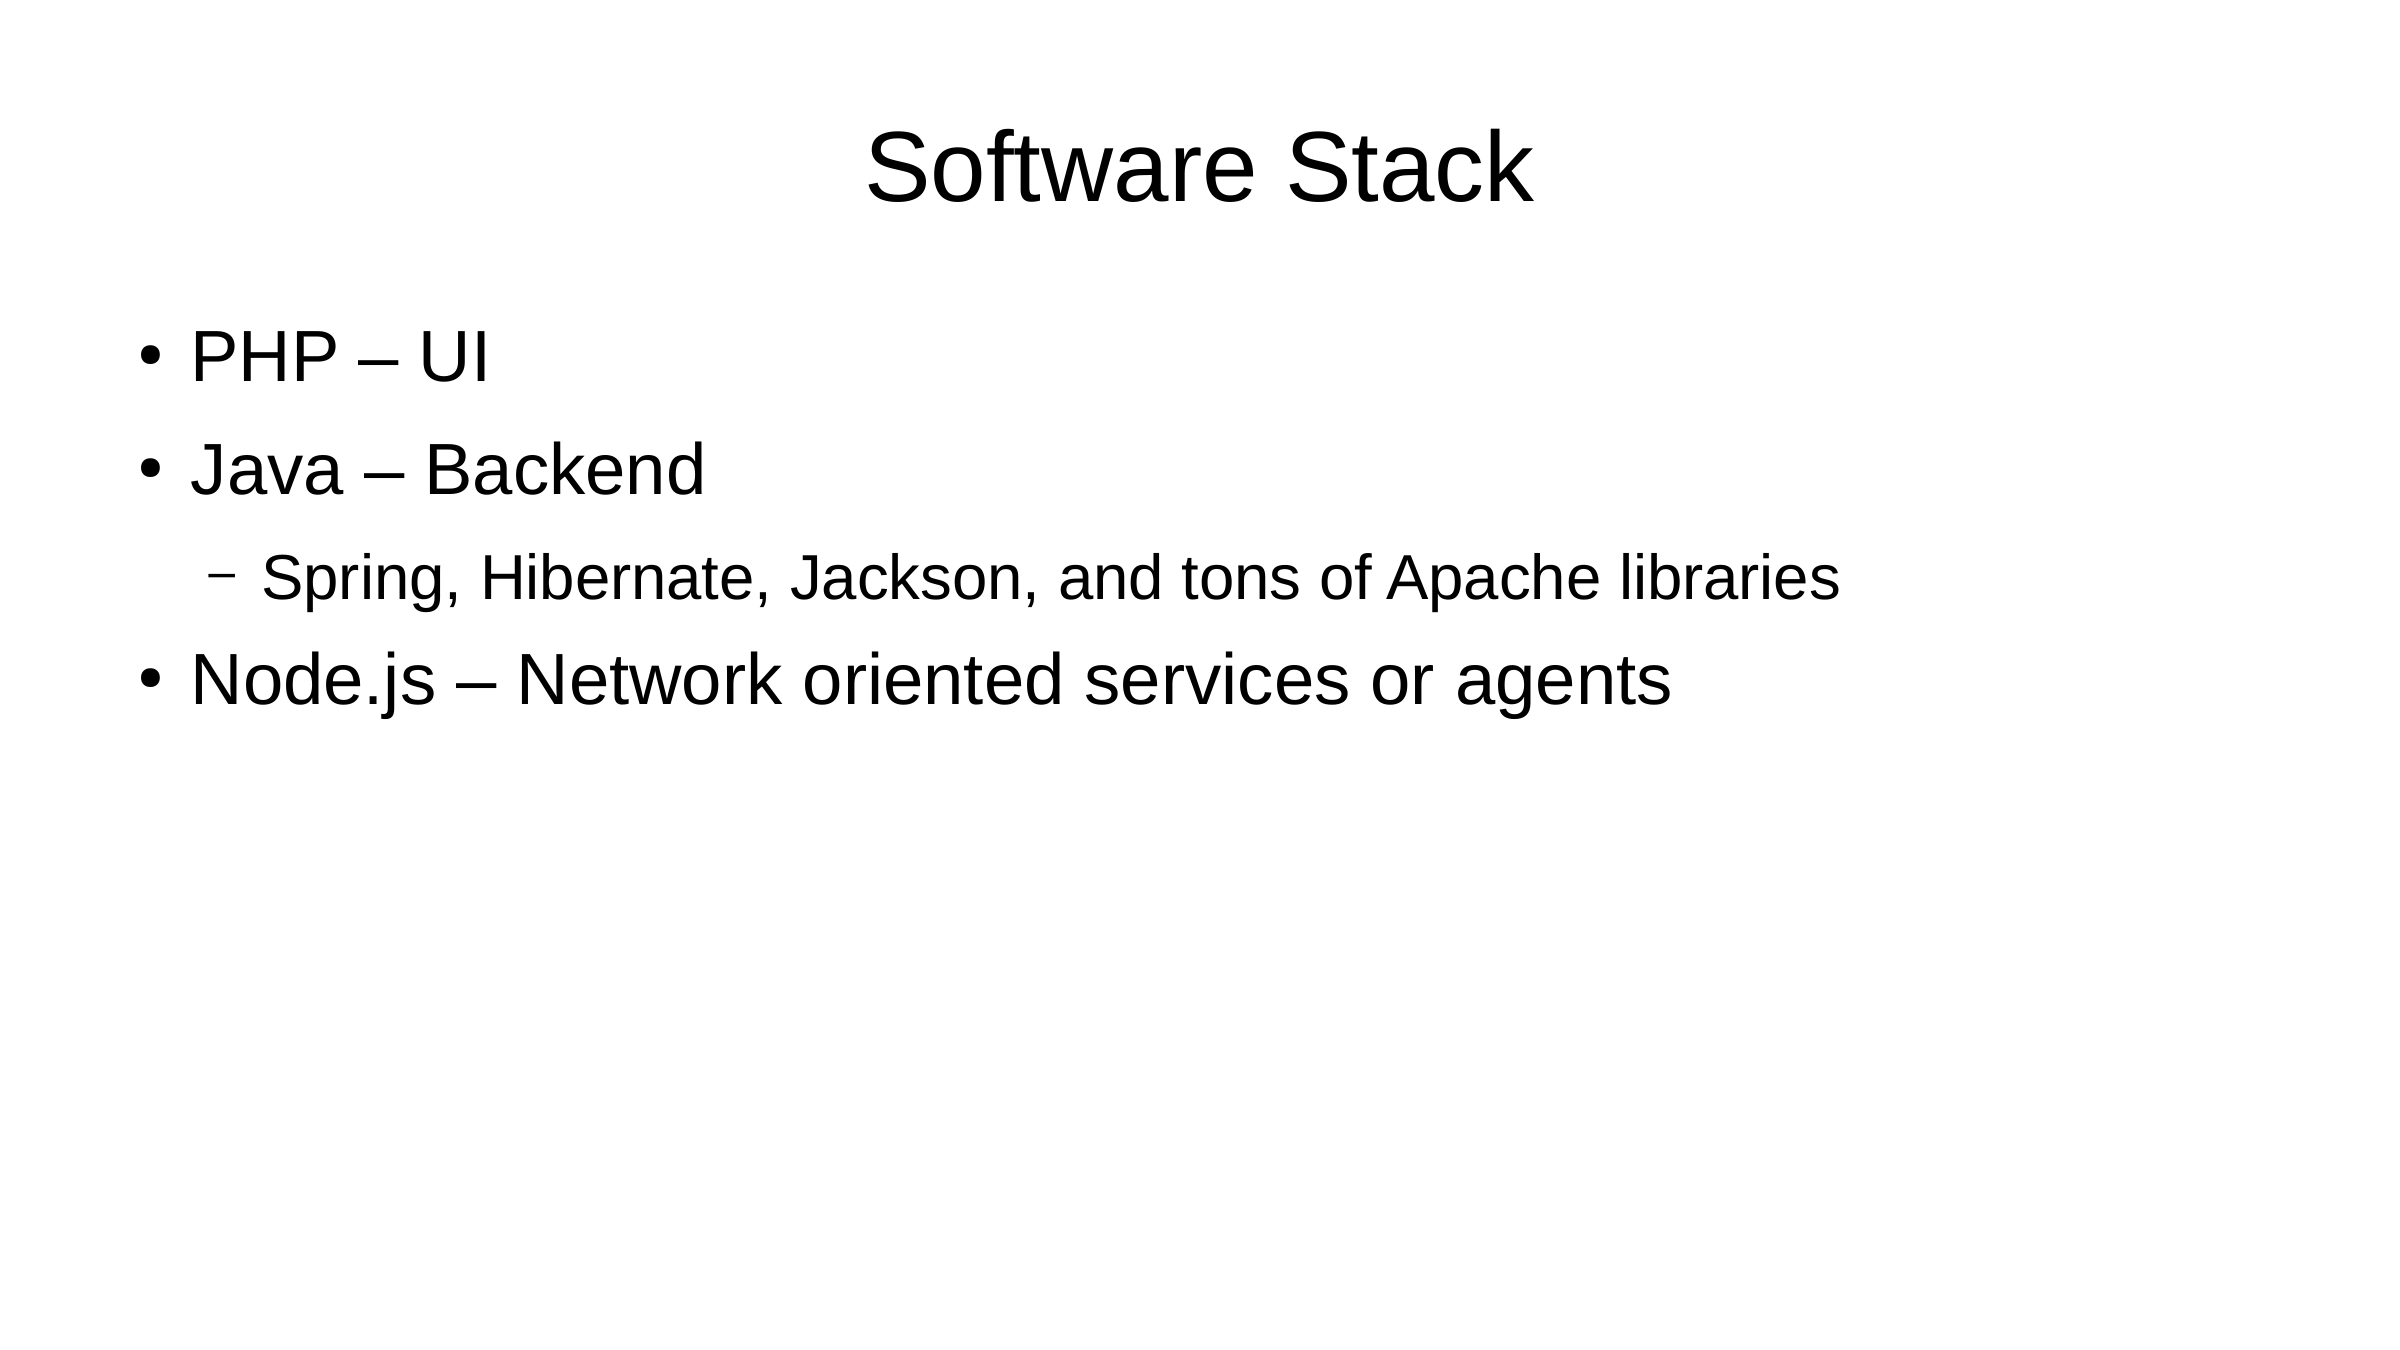

# Software Stack
PHP – UI
Java – Backend
Spring, Hibernate, Jackson, and tons of Apache libraries
Node.js – Network oriented services or agents